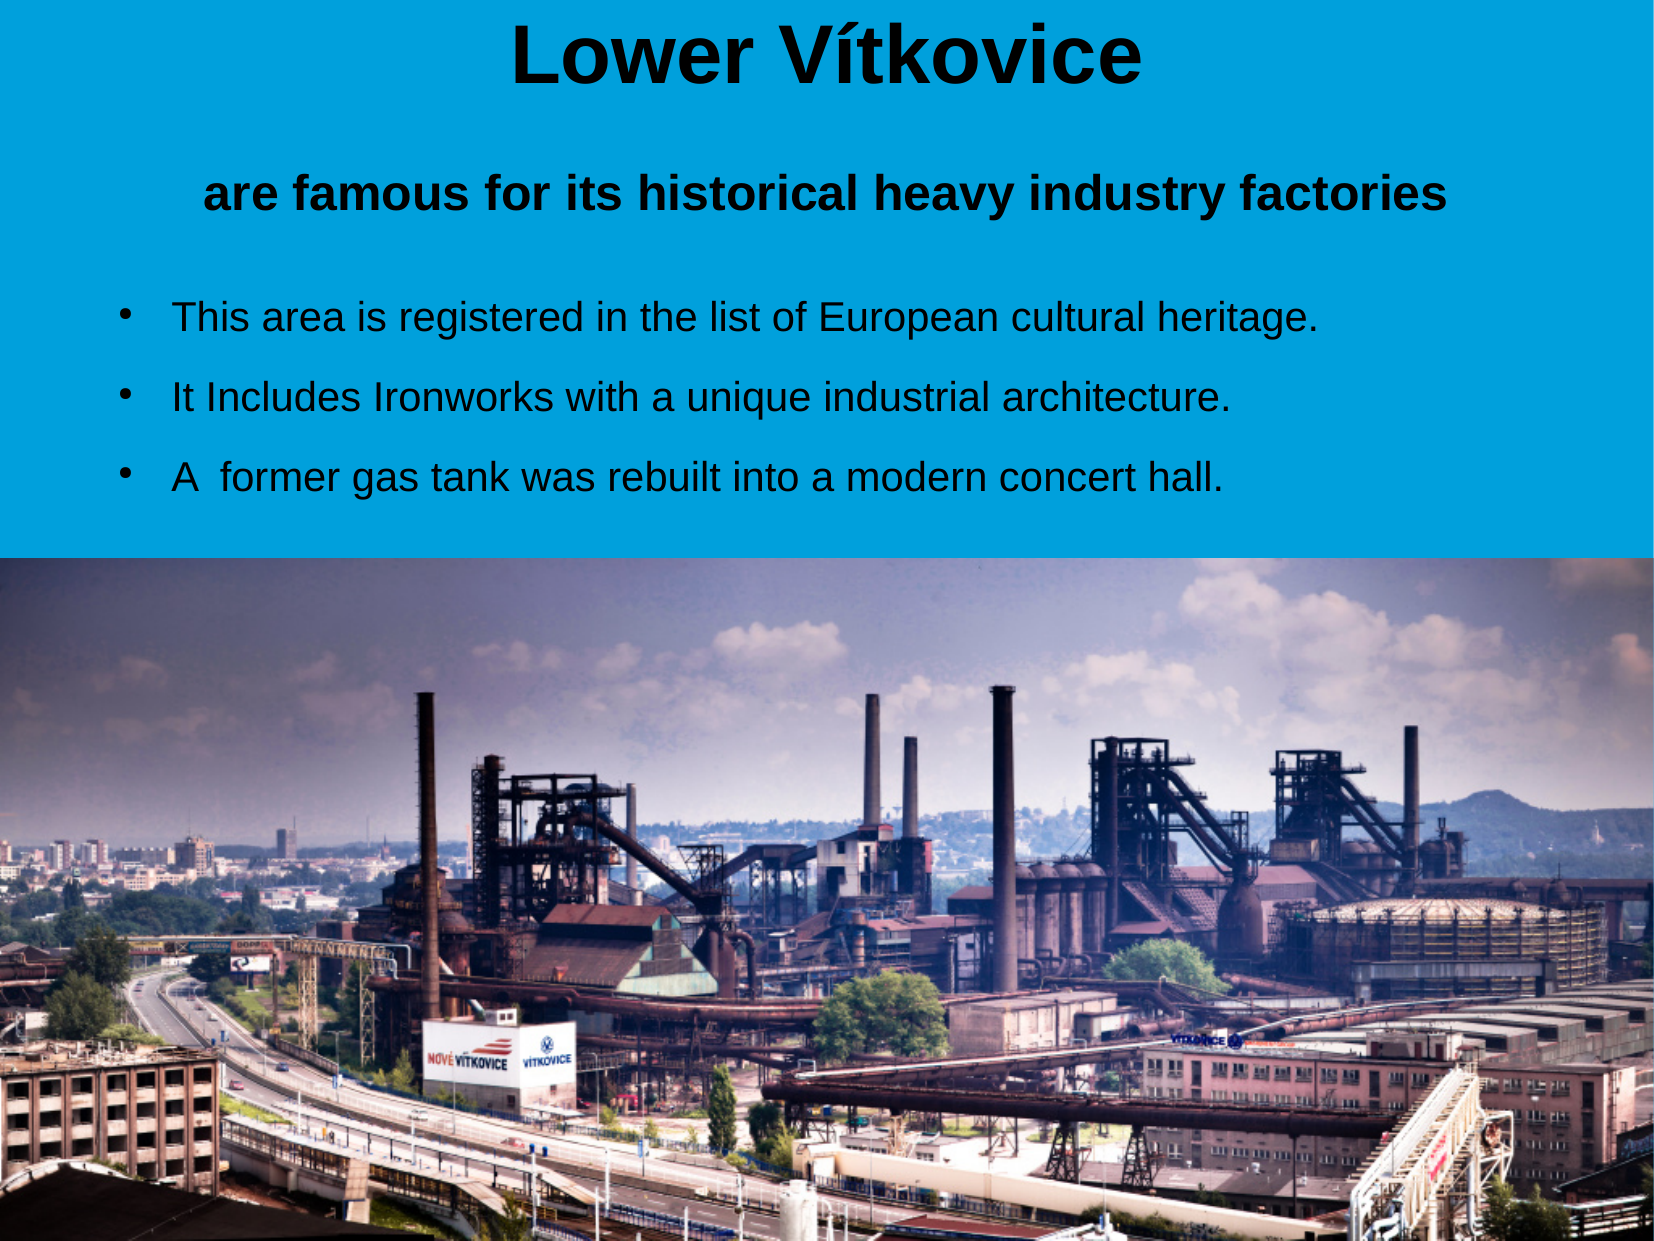

# Lower Vítkovice are famous for its historical heavy industry factories
This area is registered in the list of European cultural heritage.
It Includes Ironworks with a unique industrial architecture.
A former gas tank was rebuilt into a modern concert hall.